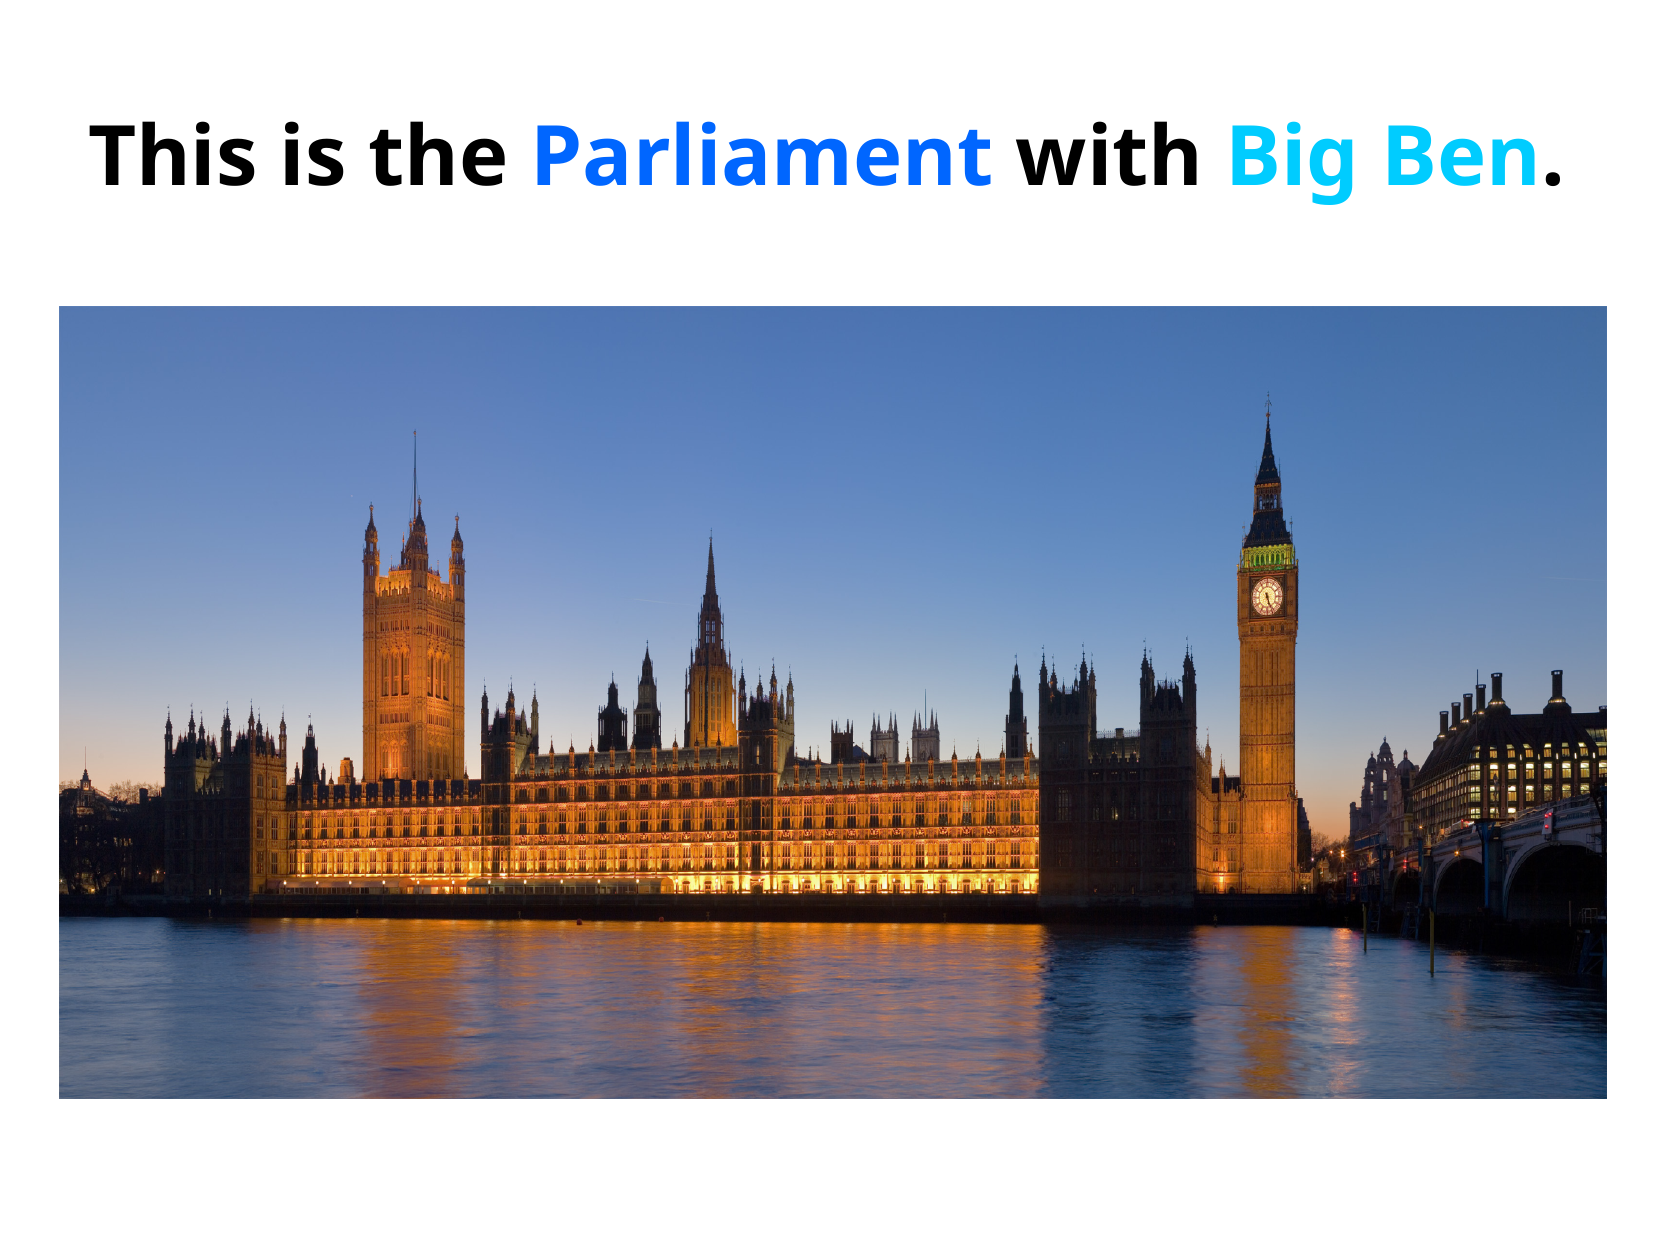

# This is the Parliament with Big Ben.